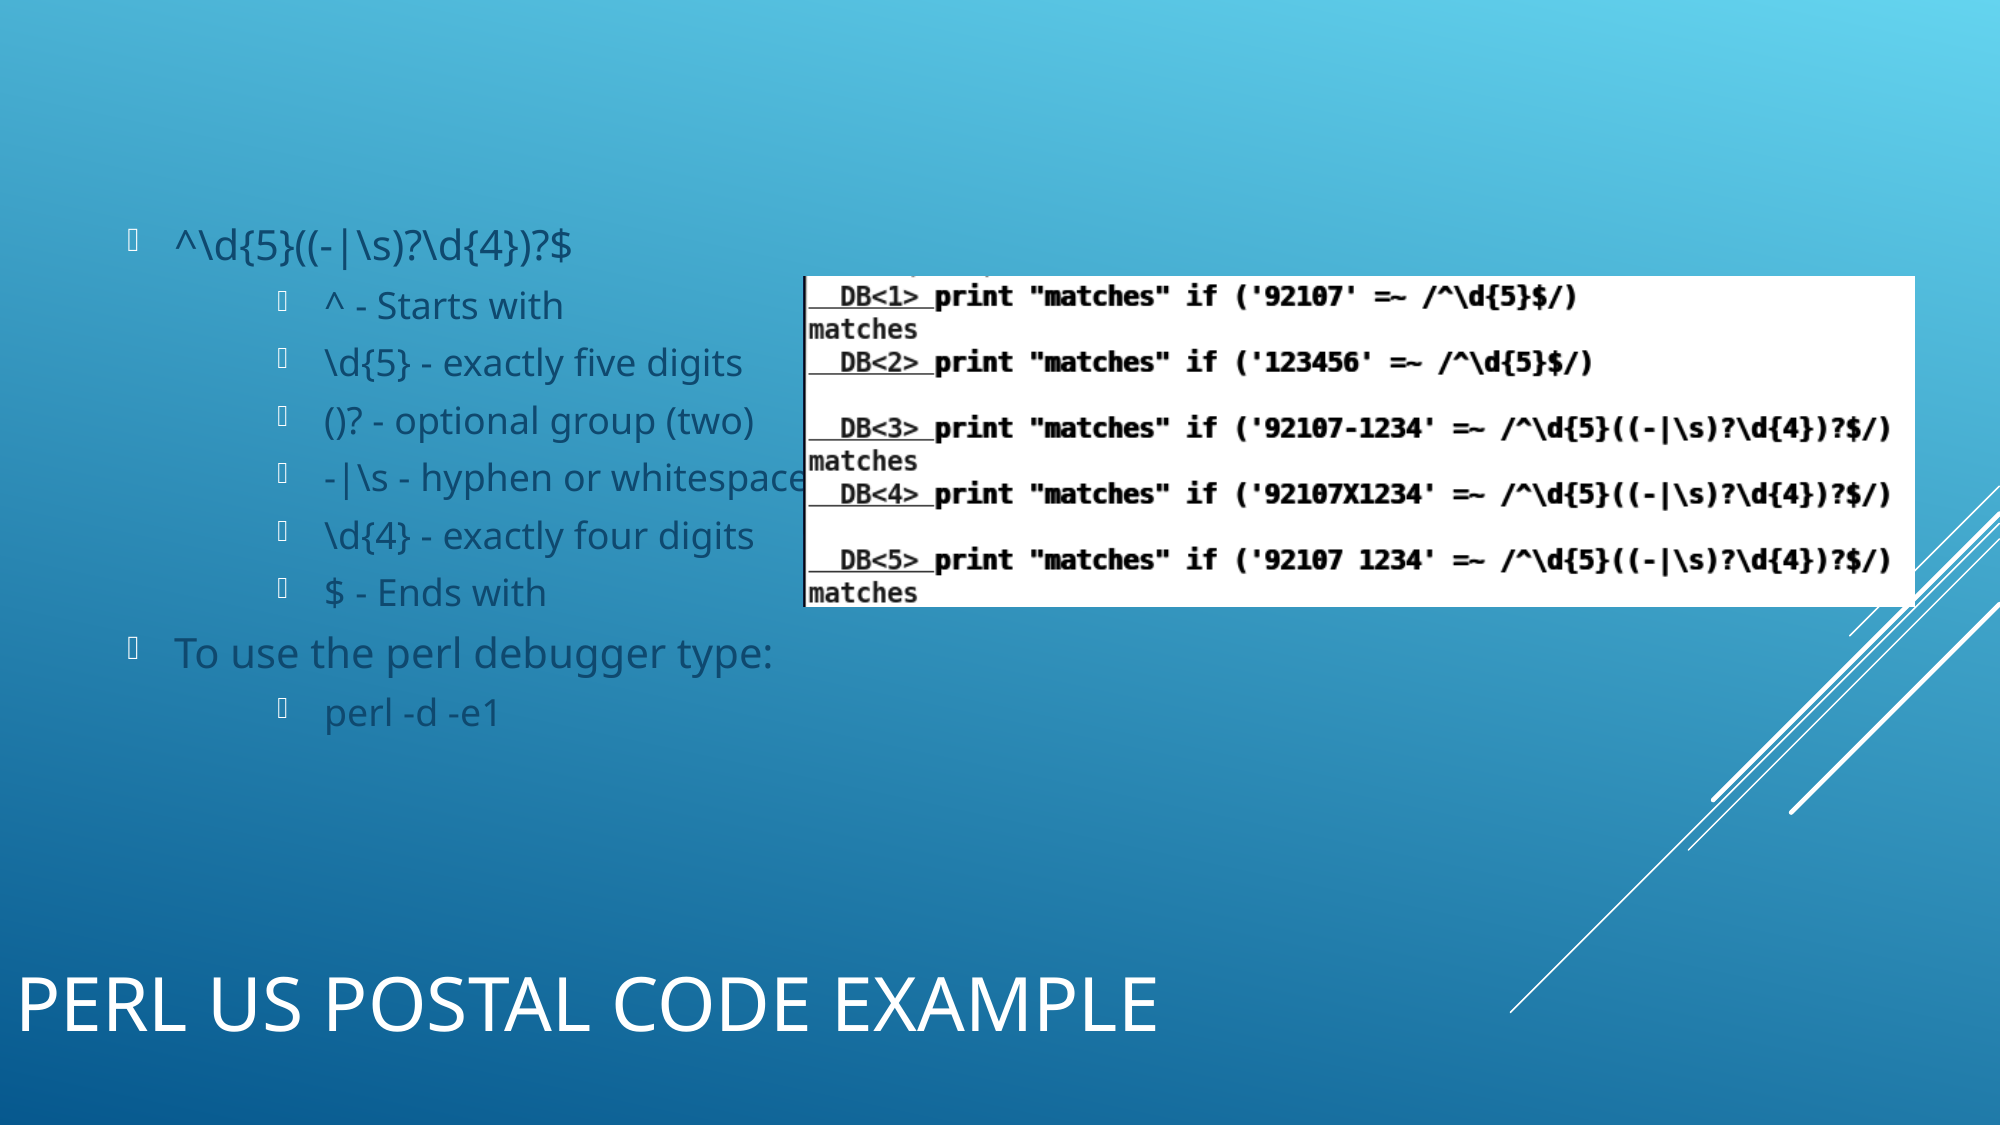

^\d{5}((-|\s)?\d{4})?$
^ - Starts with
\d{5} - exactly five digits
()? - optional group (two)
-|\s - hyphen or whitespace
\d{4} - exactly four digits
$ - Ends with
To use the perl debugger type:
perl -d -e1
# perl us postal code example